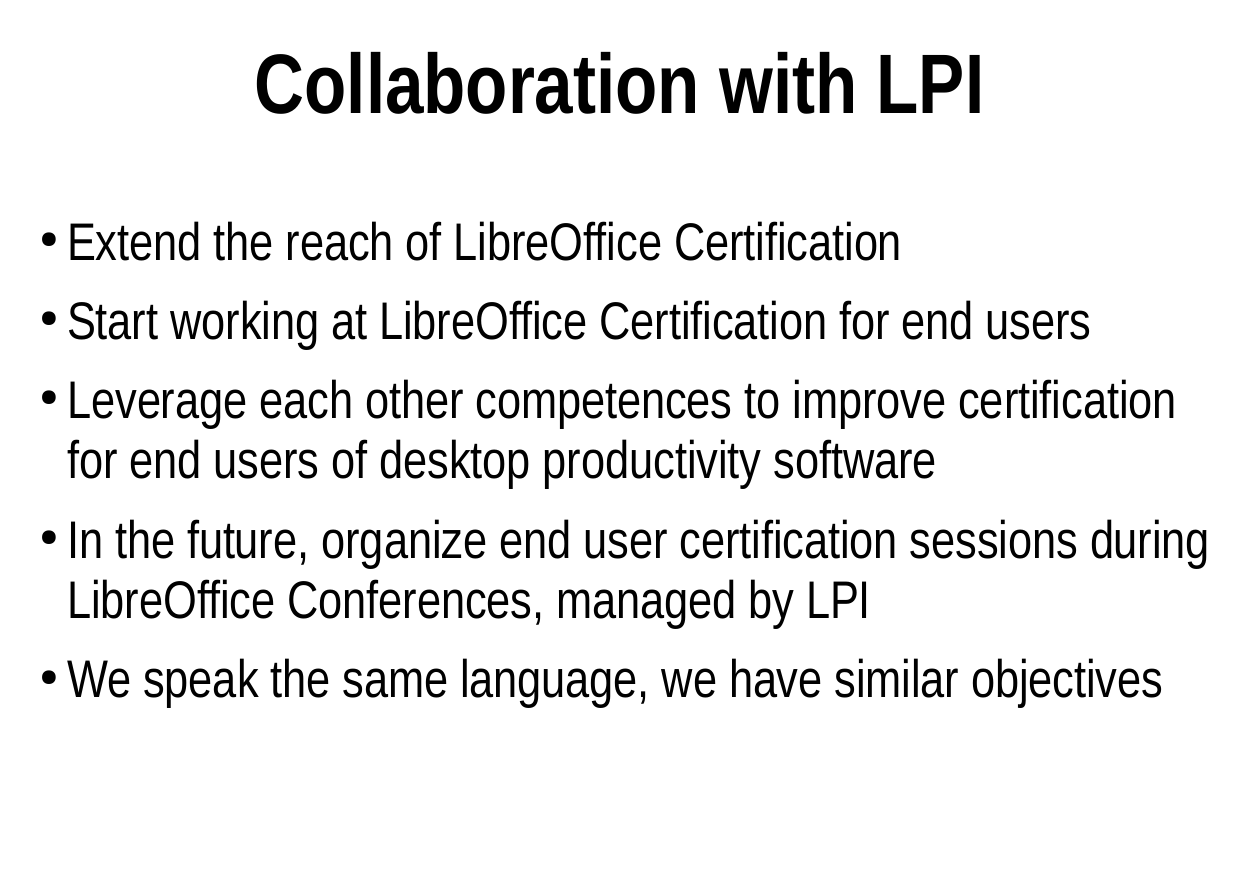

# Collaboration with LPI
Extend the reach of LibreOffice Certification
Start working at LibreOffice Certification for end users
Leverage each other competences to improve certification
for end users of desktop productivity software
In the future, organize end user certification sessions during
LibreOffice Conferences, managed by LPI
We speak the same language, we have similar objectives